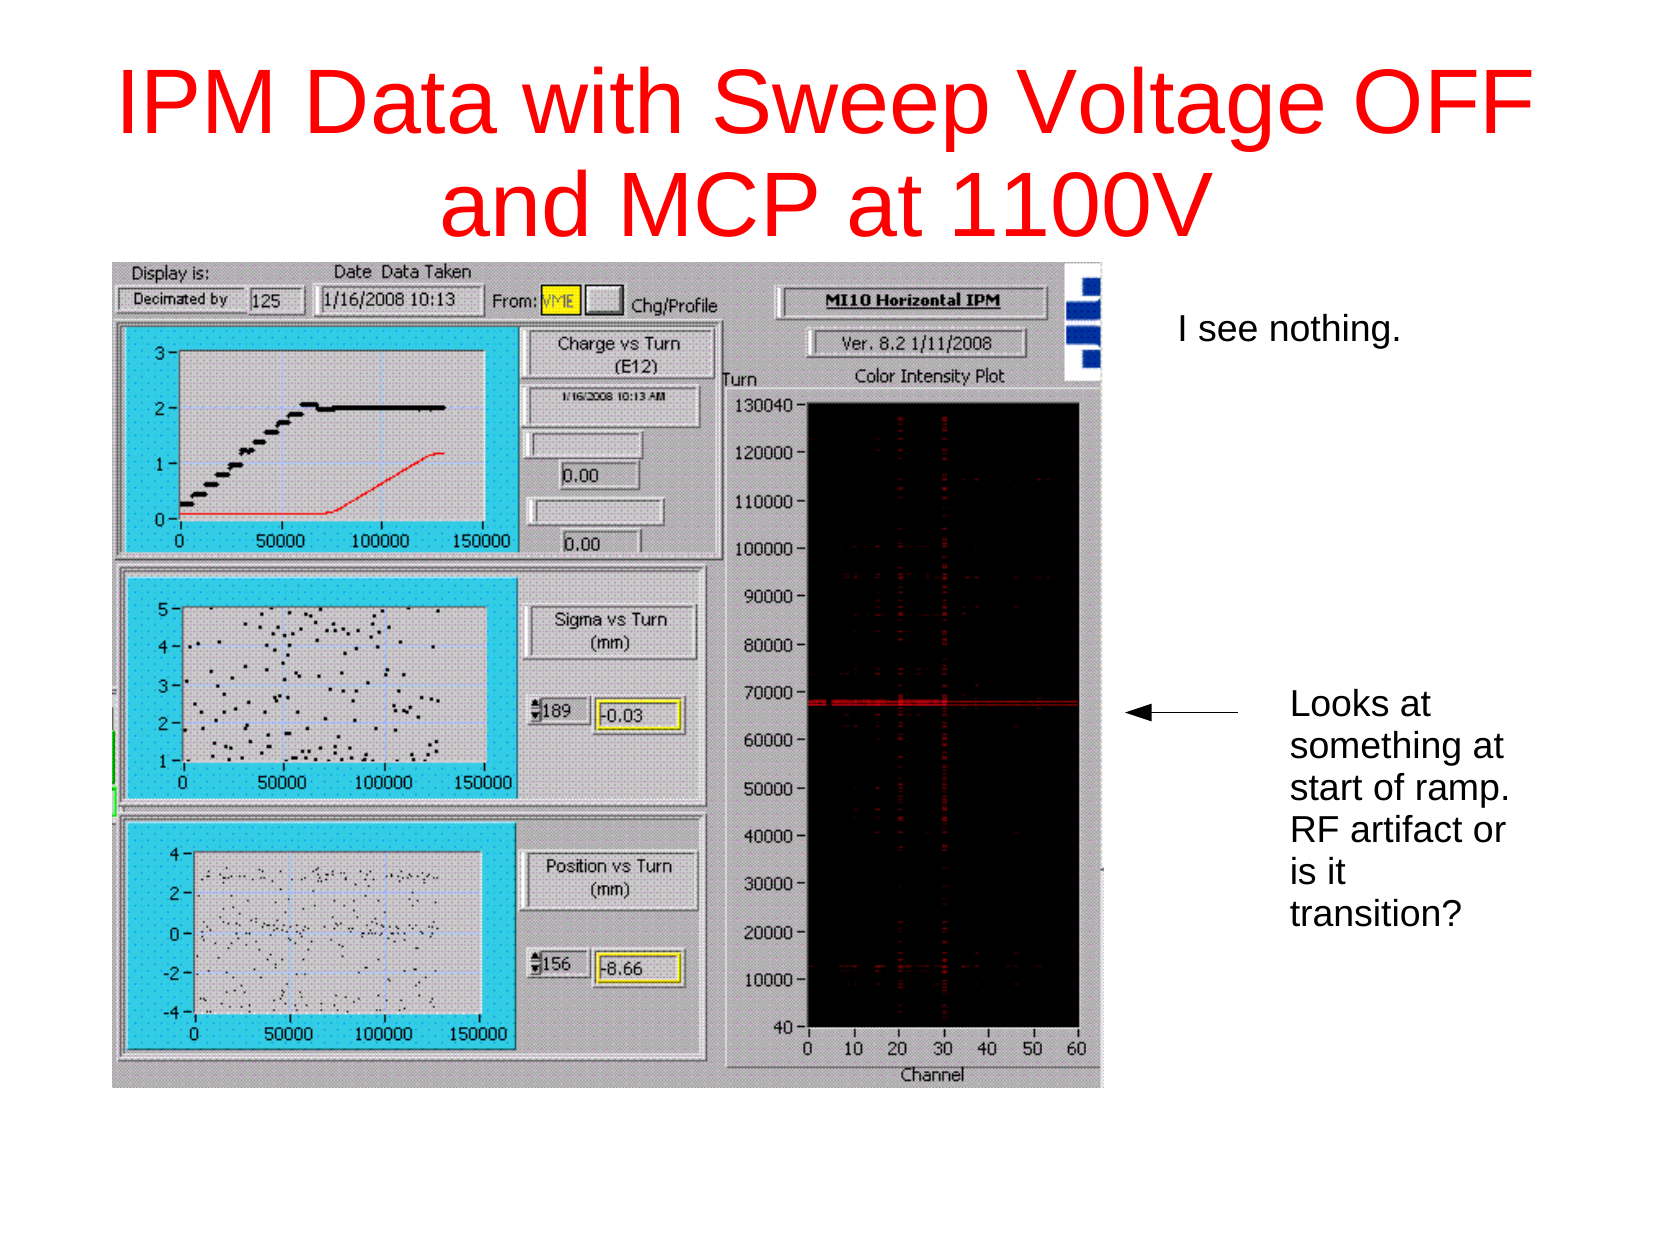

# IPM Data with Sweep Voltage OFF and MCP at 1100V
I see nothing.
Looks at something at start of ramp. RF artifact or is it transition?